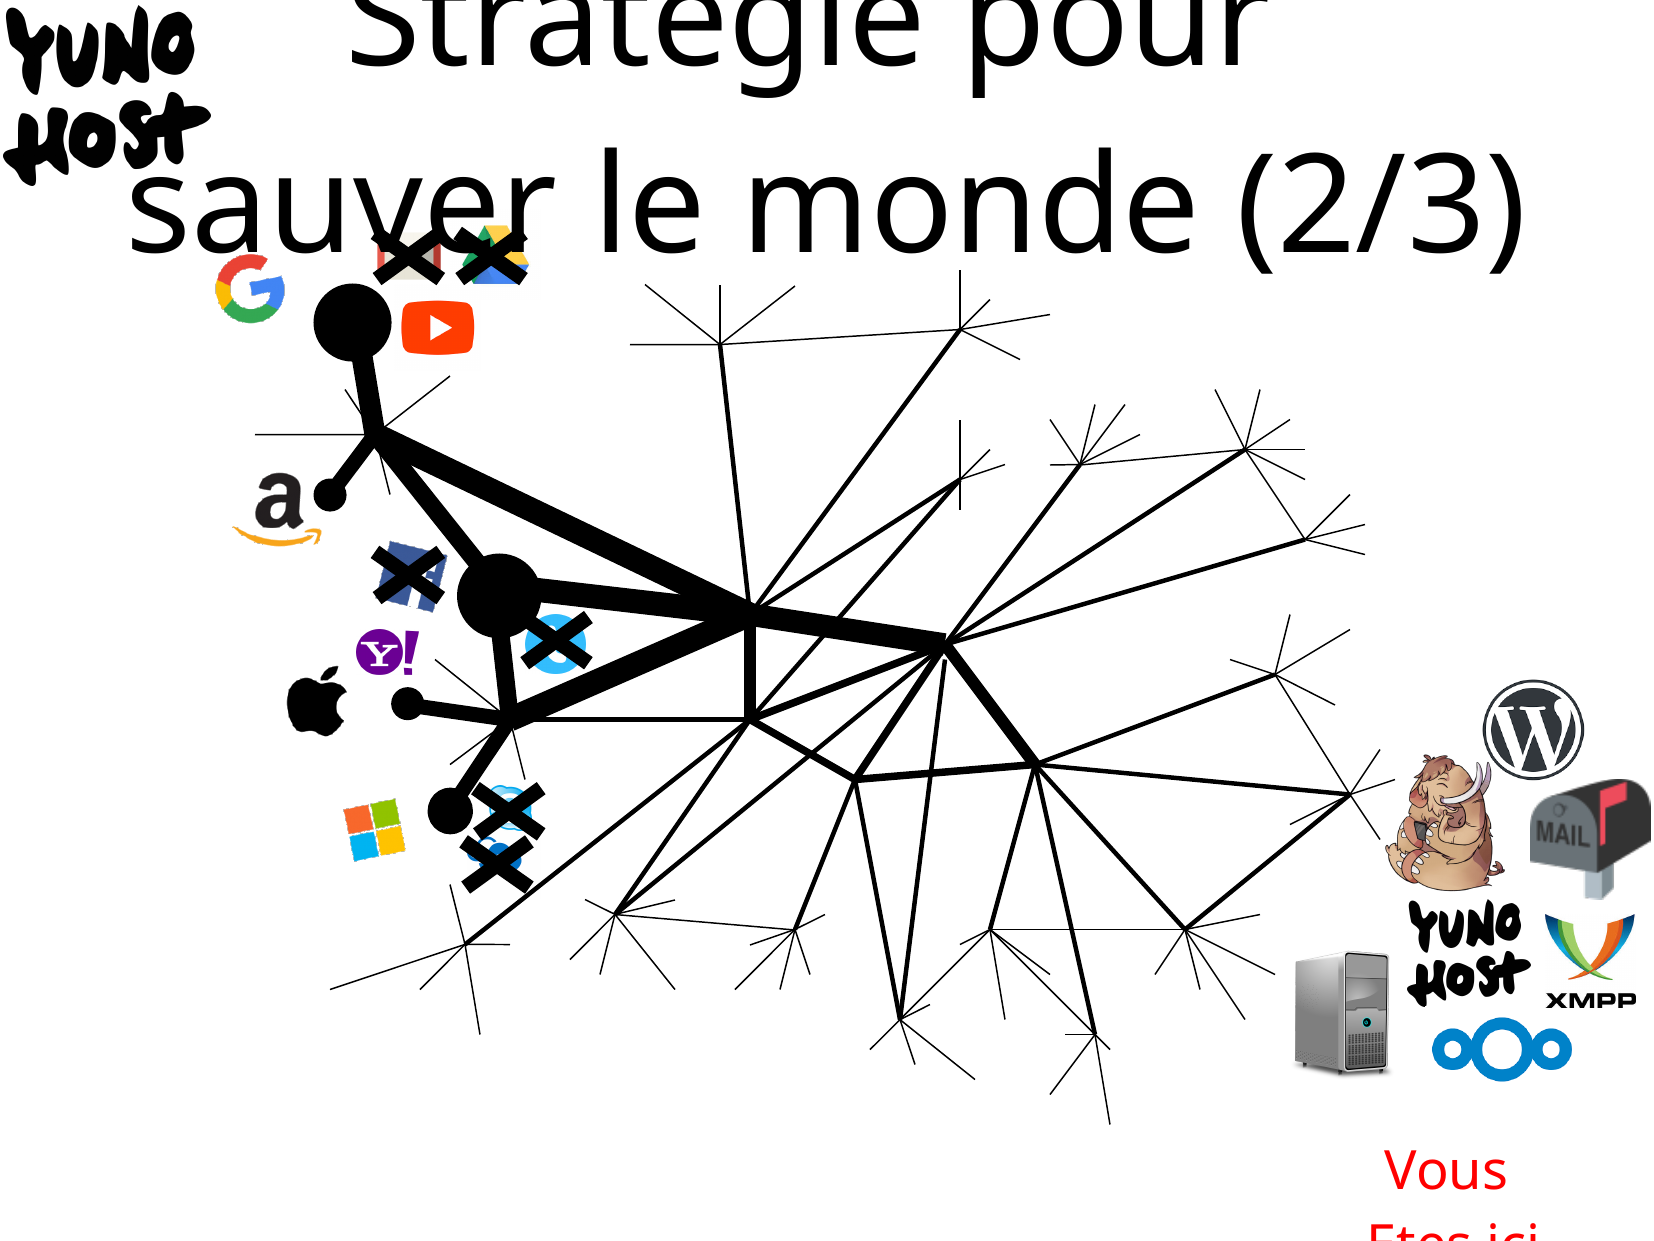

# Stratégie pour sauver le monde (2/3)
Vous
Etes ici